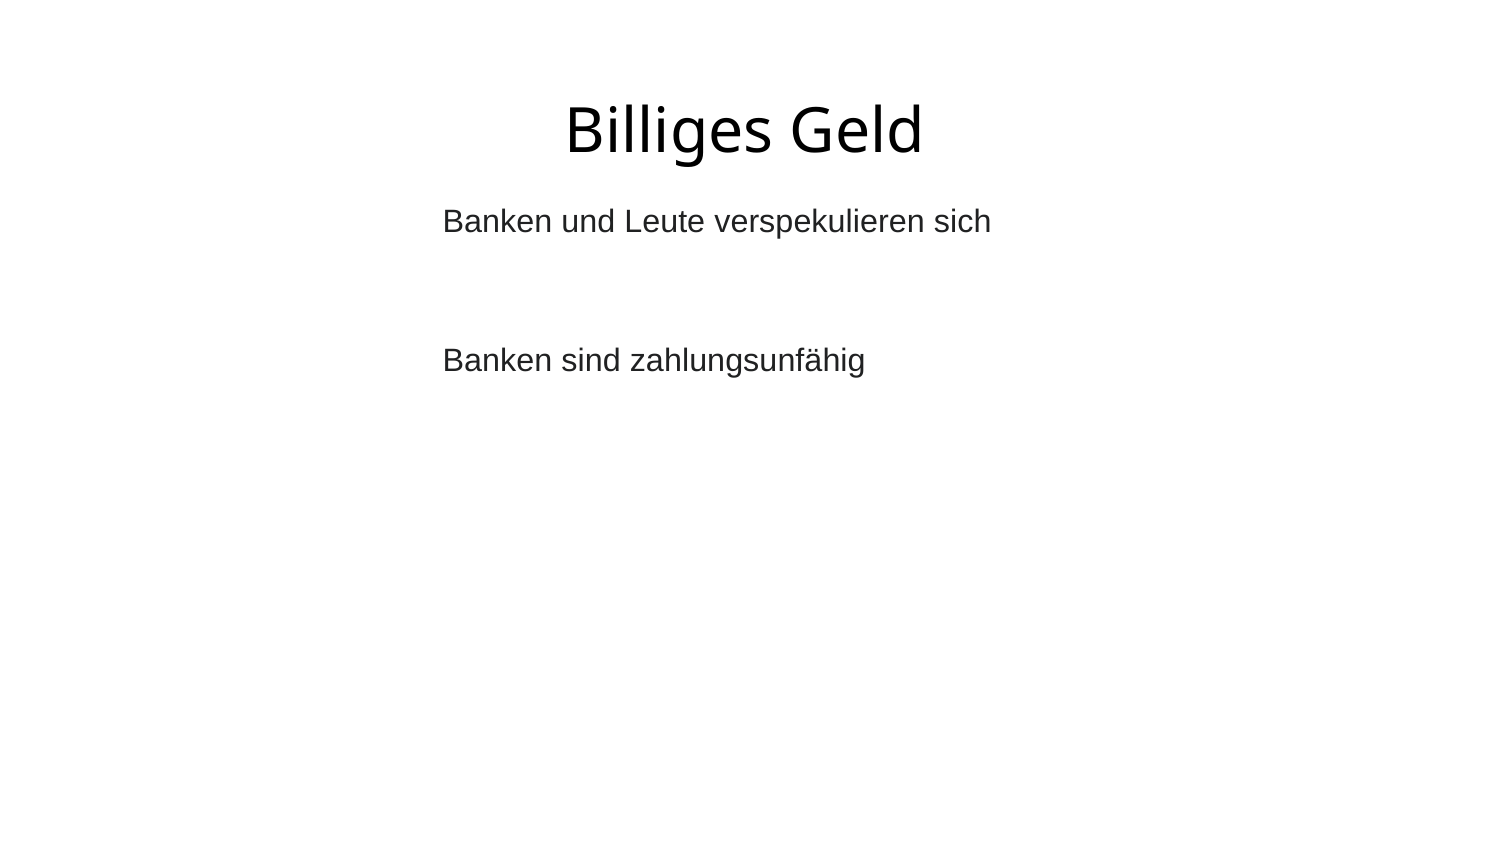

# Billiges Geld
Banken und Leute verspekulieren sich
Banken sind zahlungsunfähig
Folge: Banken werden von den Zentralbanken gerettet und frisches Geld wird erzeugt.